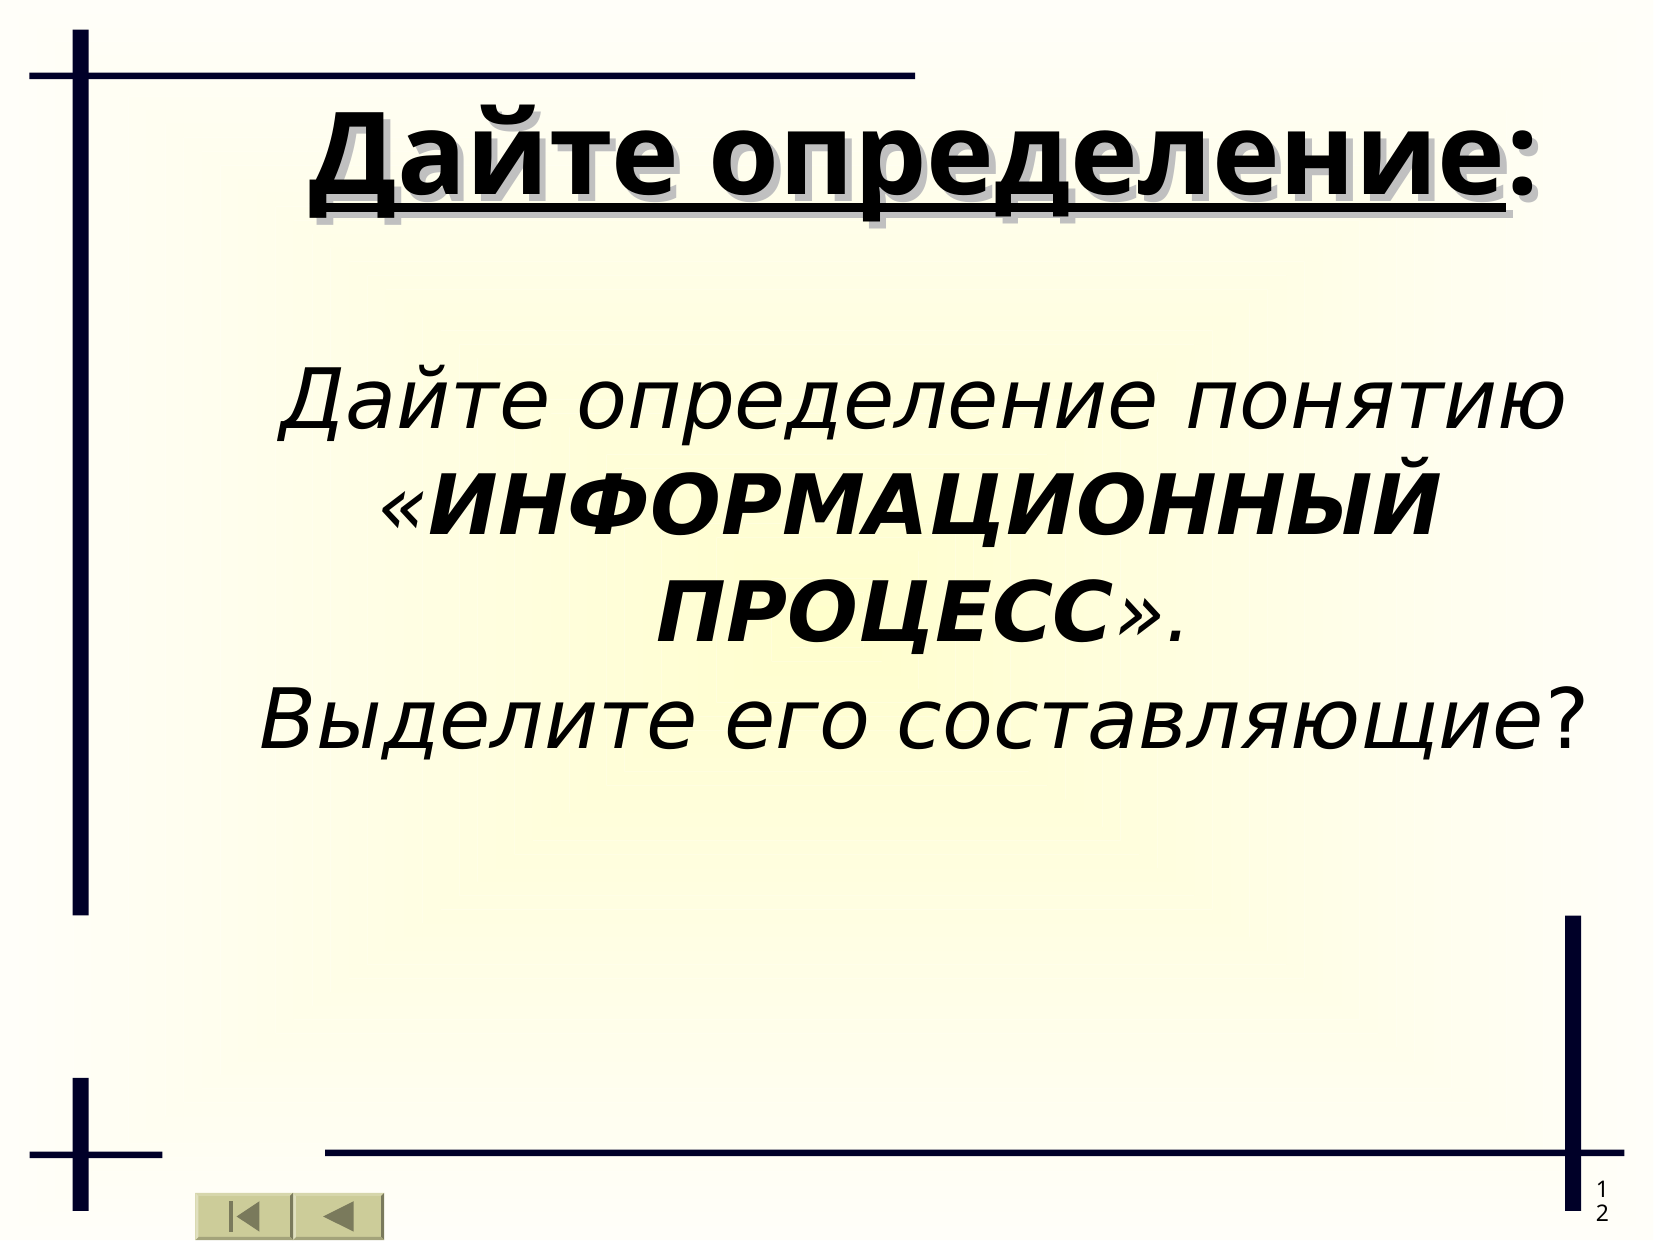

Дайте определение:
Дайте определение понятию «ИНФОРМАЦИОННЫЙ ПРОЦЕСС».
Выделите его составляющие?